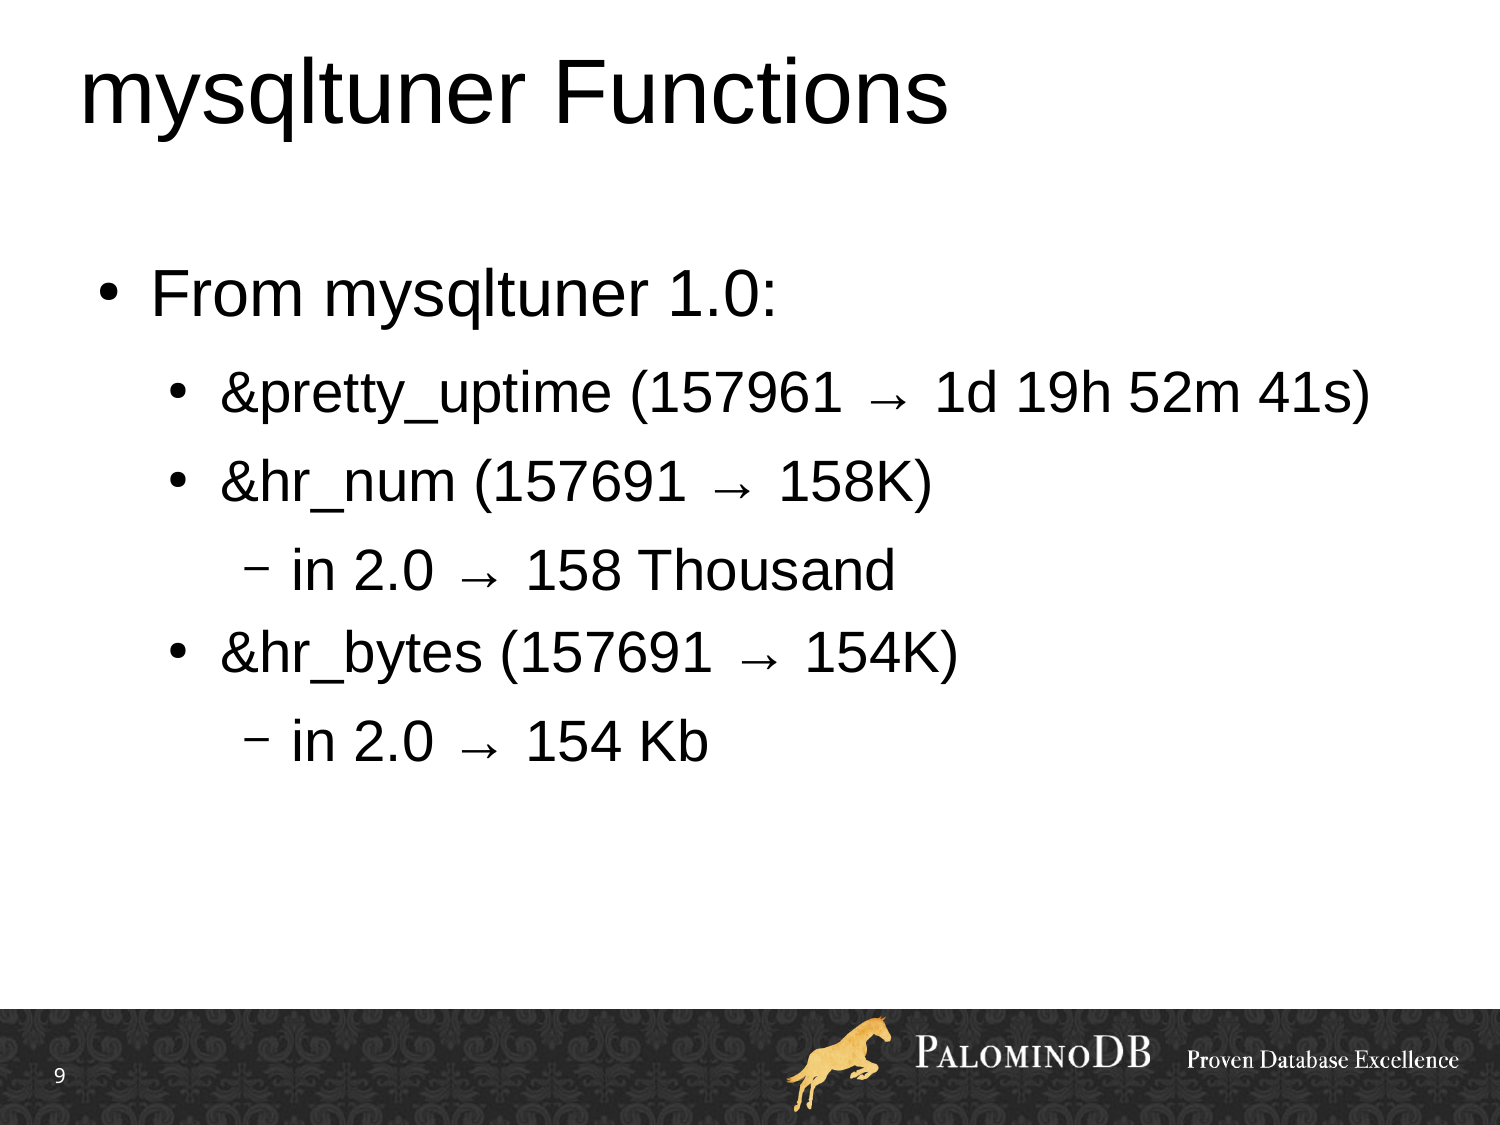

# mysqltuner Functions
From mysqltuner 1.0:
&pretty_uptime (157961 → 1d 19h 52m 41s)
&hr_num (157691 → 158K)
in 2.0 → 158 Thousand
&hr_bytes (157691 → 154K)
in 2.0 → 154 Kb